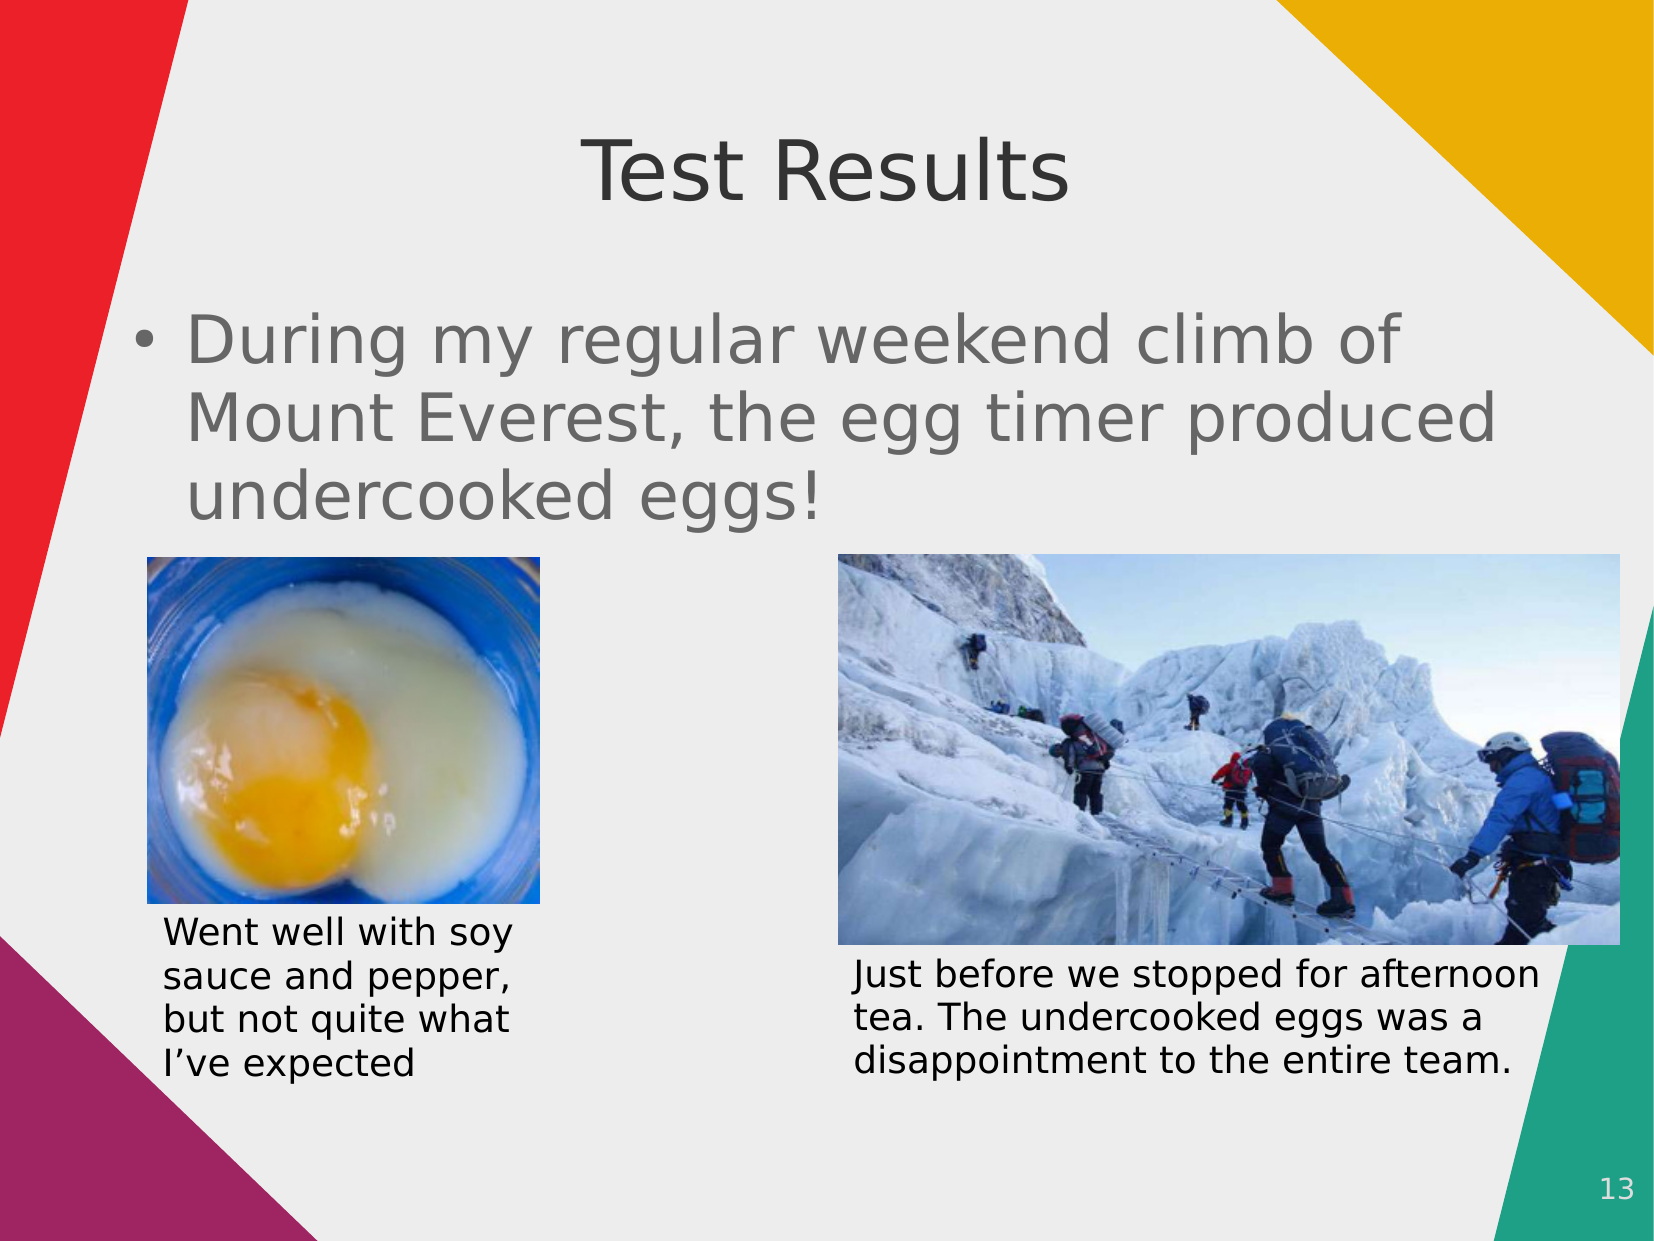

# Test Results
During my regular weekend climb of Mount Everest, the egg timer produced undercooked eggs!
Went well with soy sauce and pepper, but not quite what I’ve expected
Just before we stopped for afternoon tea. The undercooked eggs was a disappointment to the entire team.
13